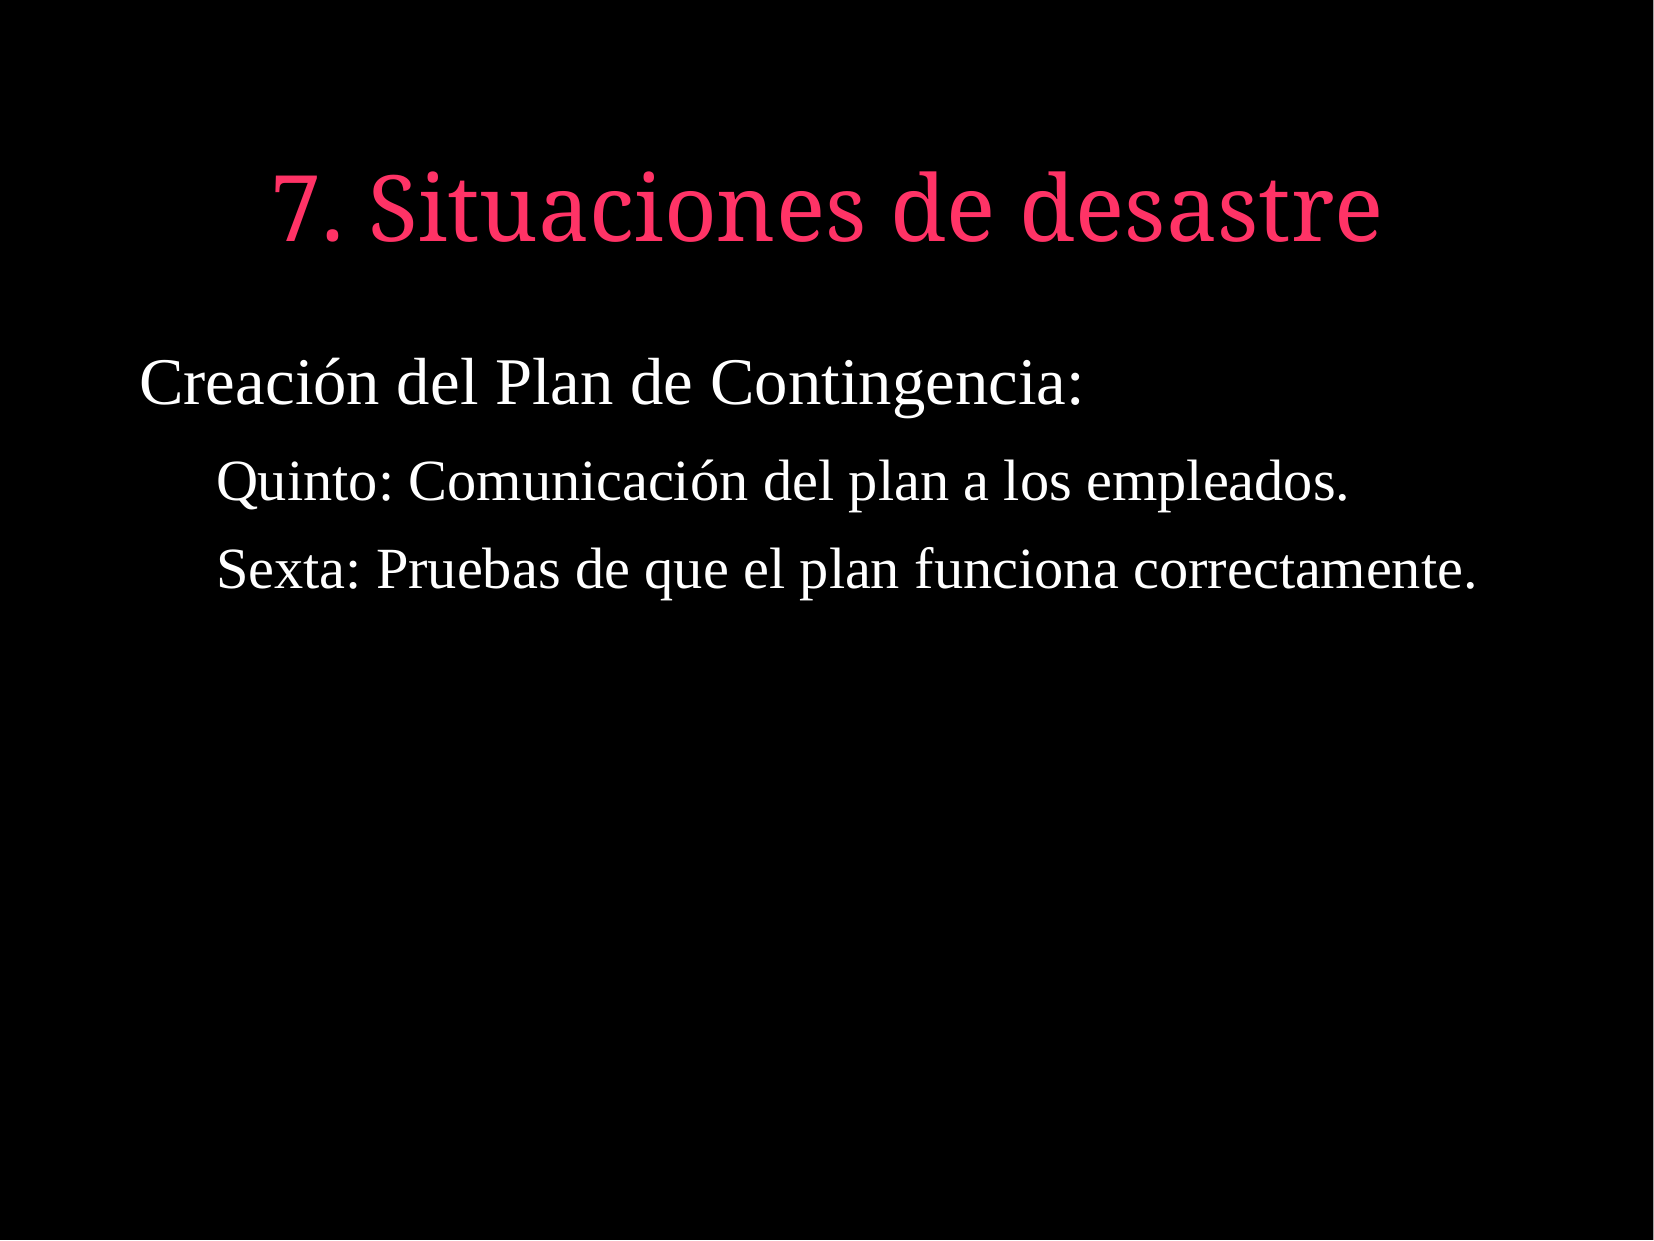

# 7. Situaciones de desastre
Creación del Plan de Contingencia:
Quinto: Comunicación del plan a los empleados.
Sexta: Pruebas de que el plan funciona correctamente.